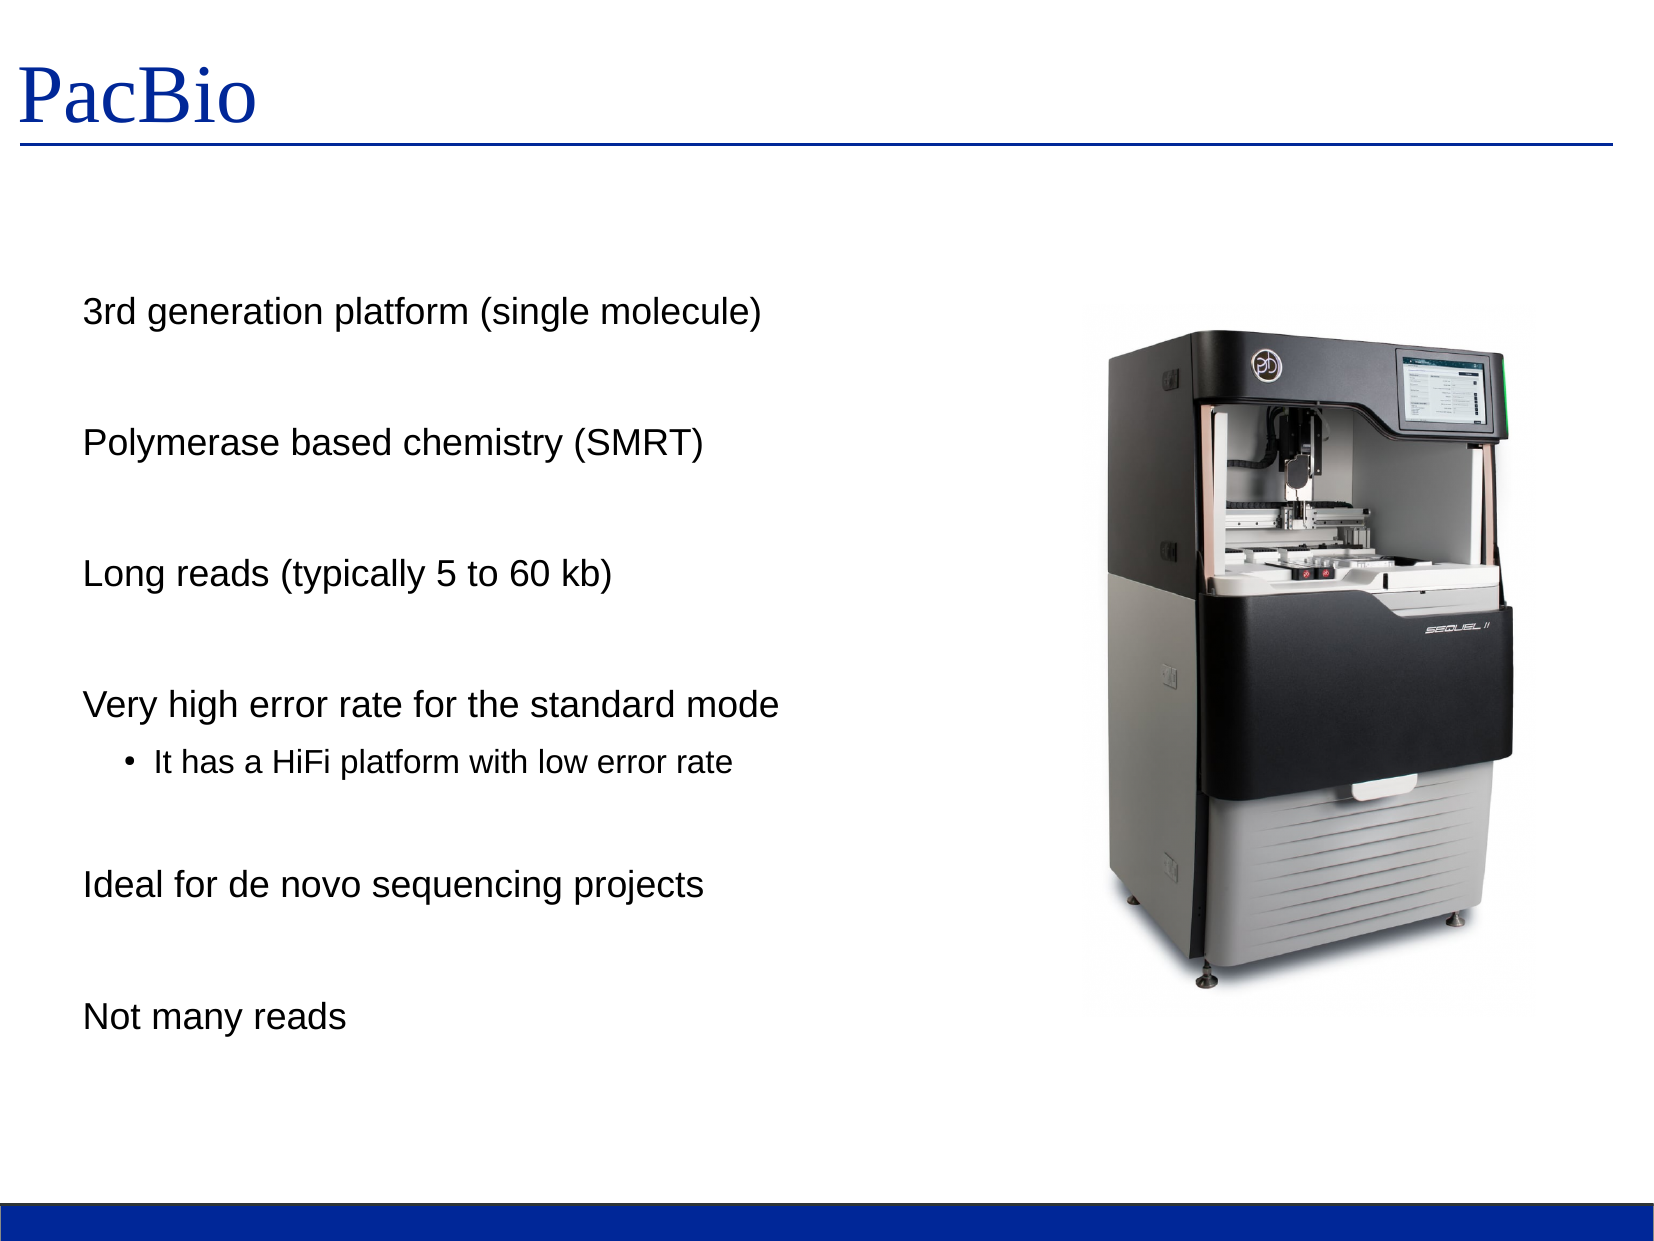

# PacBio
3rd generation platform (single molecule)
Polymerase based chemistry (SMRT)
Long reads (typically 5 to 60 kb)
Very high error rate for the standard mode
It has a HiFi platform with low error rate
Ideal for de novo sequencing projects
Not many reads